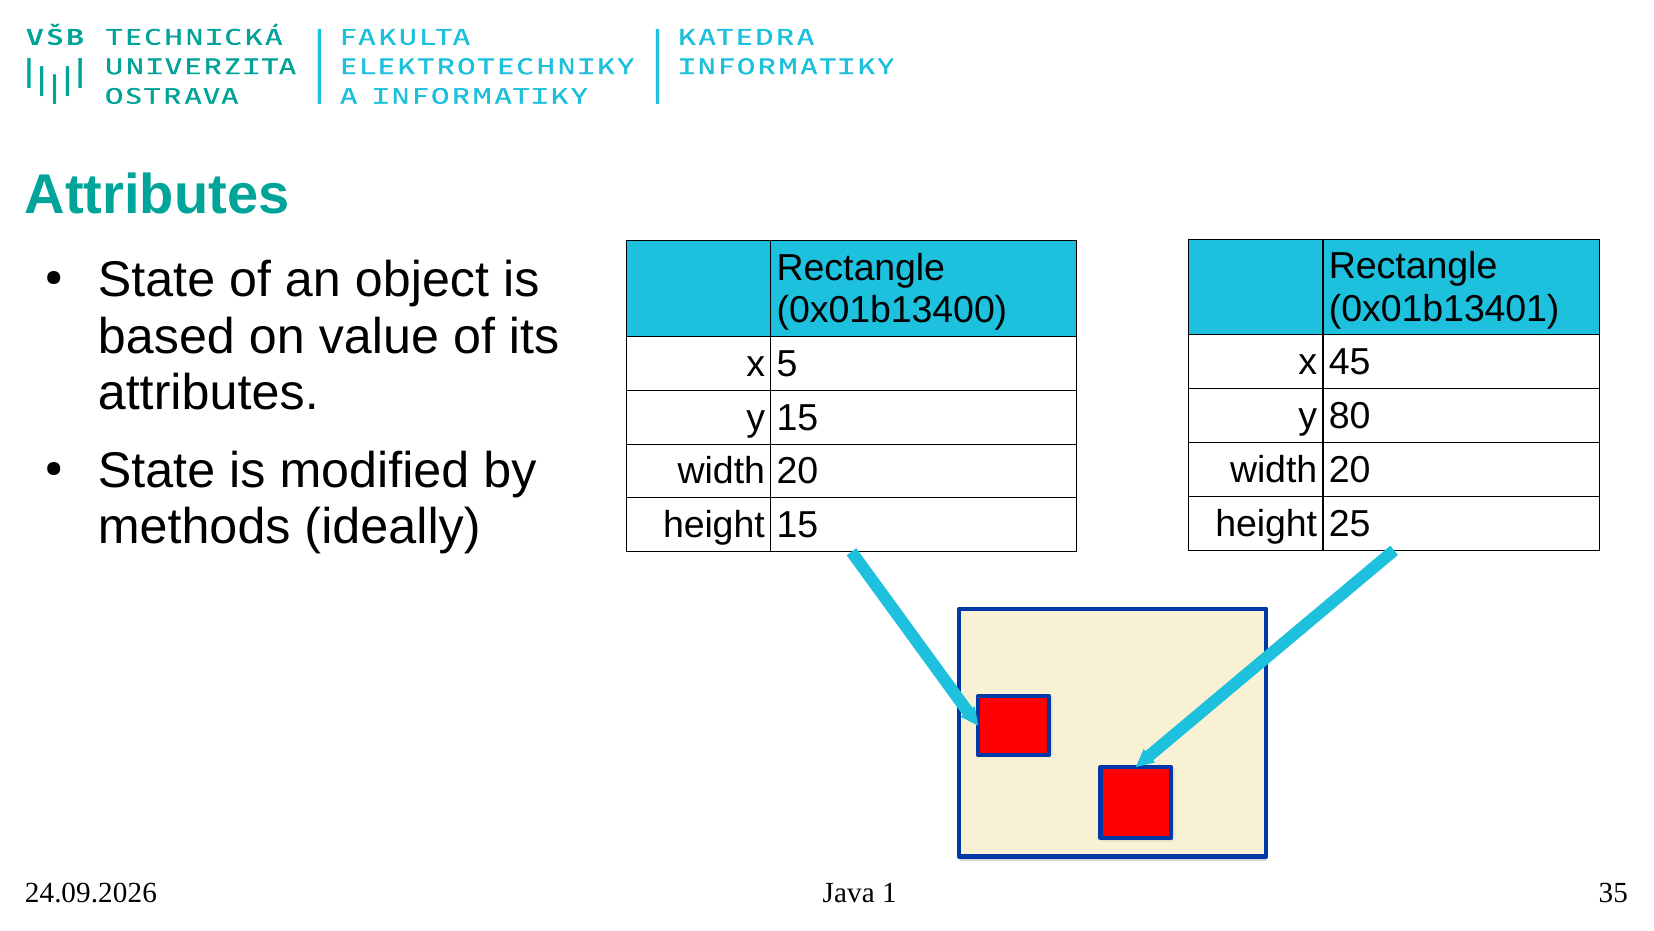

# Attributes
| | Rectangle (0x01b13401) |
| --- | --- |
| x | 45 |
| y | 80 |
| width | 20 |
| height | 25 |
| | Rectangle (0x01b13400) |
| --- | --- |
| x | 5 |
| y | 15 |
| width | 20 |
| height | 15 |
State of an object is based on value of its attributes.
State is modified by methods (ideally)
Java 1
35